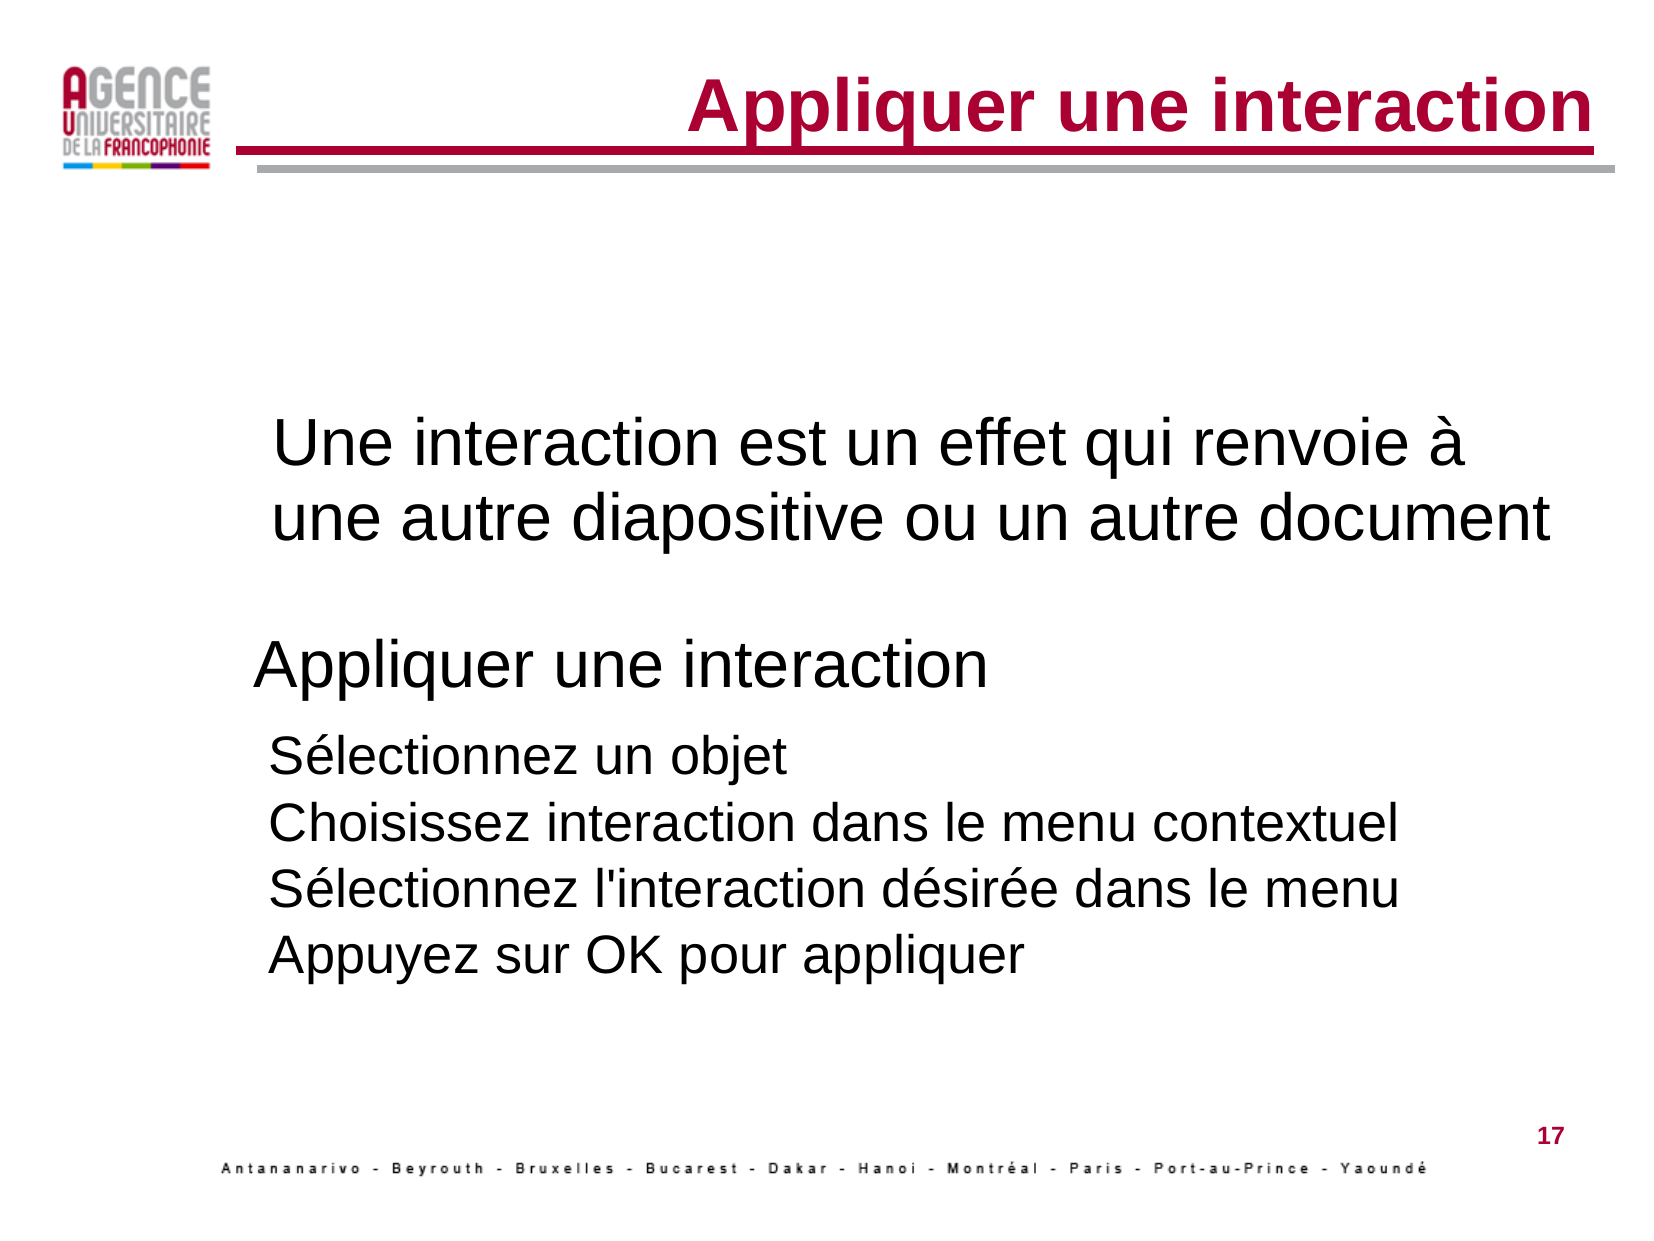

# Appliquer une interaction
 Une interaction est un effet qui renvoie à une autre diapositive ou un autre document
Appliquer une interaction
 Sélectionnez un objet
 Choisissez interaction dans le menu contextuel
 Sélectionnez l'interaction désirée dans le menu
 Appuyez sur OK pour appliquer
17